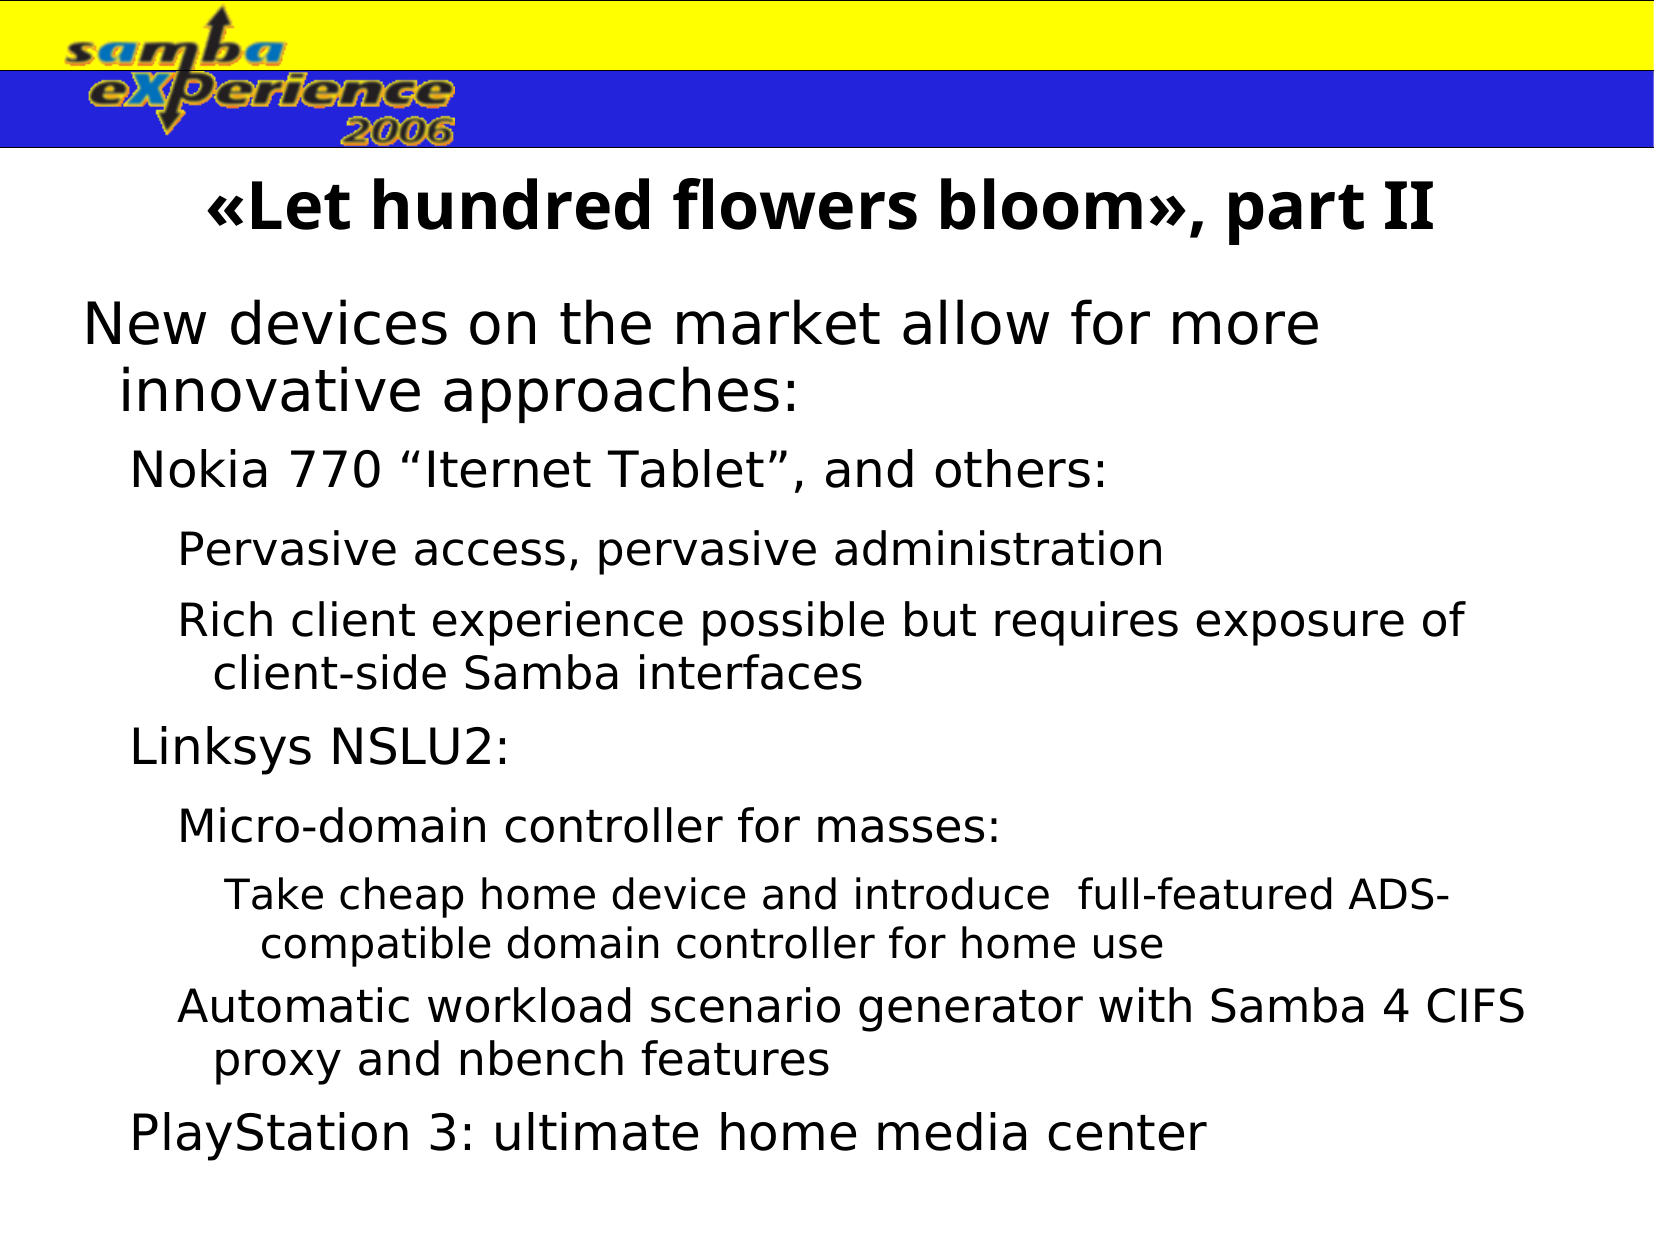

# «Let hundred flowers bloom», part II
New devices on the market allow for more innovative approaches:
Nokia 770 “Iternet Tablet”, and others:
Pervasive access, pervasive administration
Rich client experience possible but requires exposure of client-side Samba interfaces
Linksys NSLU2:
Micro-domain controller for masses:
Take cheap home device and introduce full-featured ADS-compatible domain controller for home use
Automatic workload scenario generator with Samba 4 CIFS proxy and nbench features
PlayStation 3: ultimate home media center